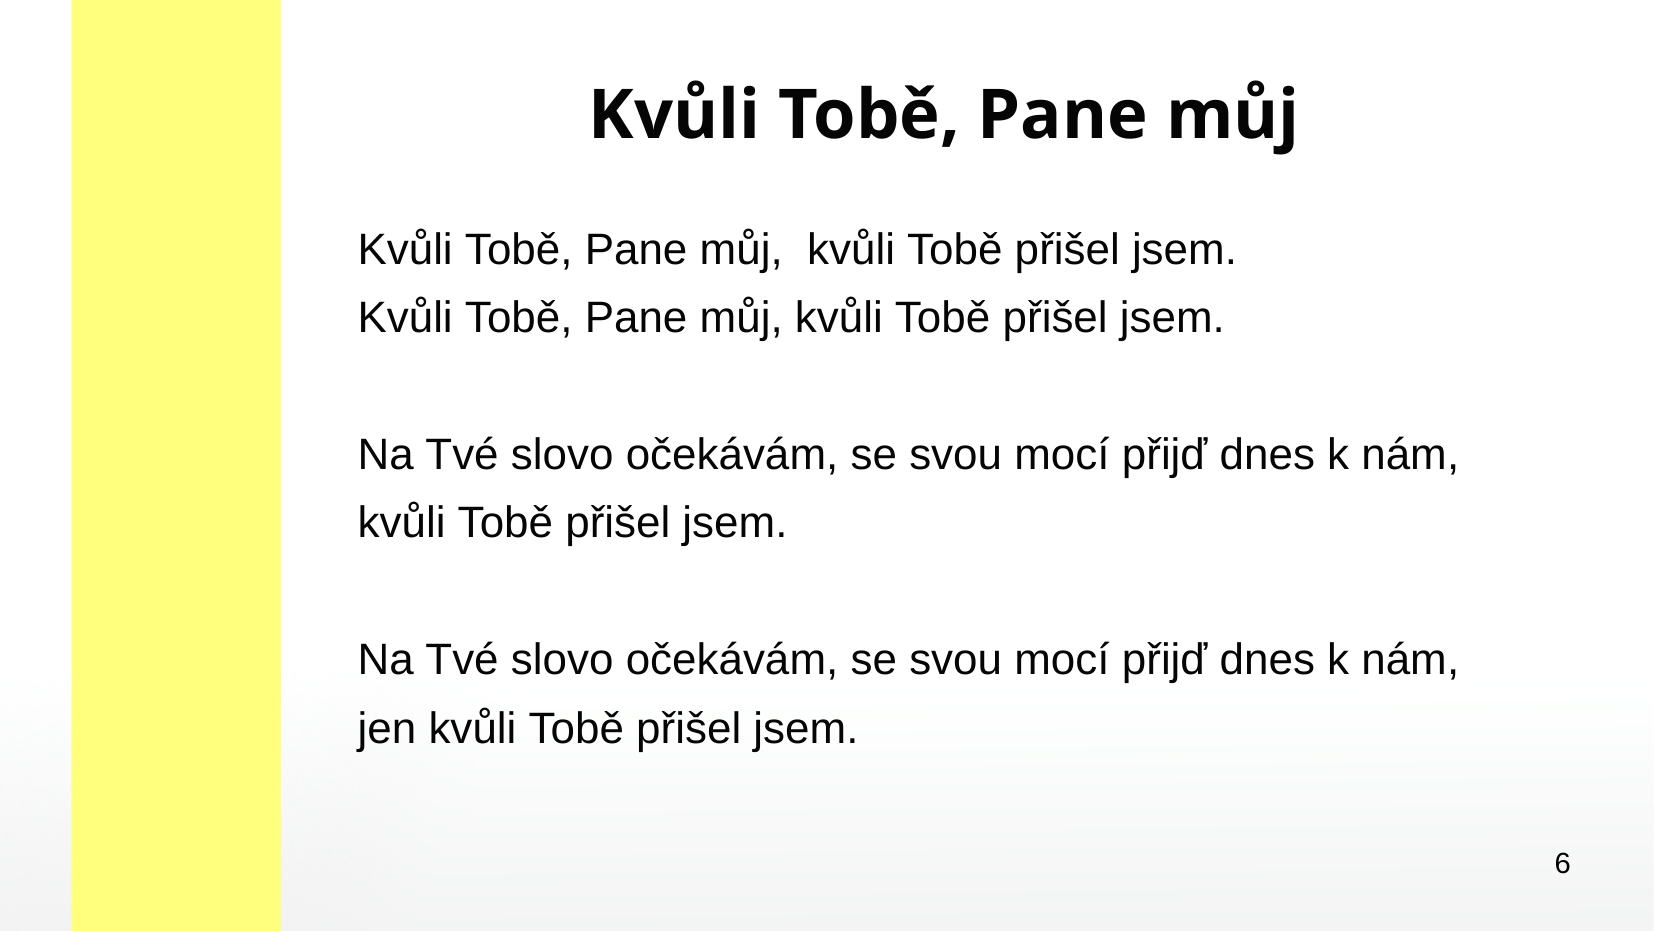

# Kvůli Tobě, Pane můj
Kvůli Tobě, Pane můj,  kvůli Tobě přišel jsem.
Kvůli Tobě, Pane můj, kvůli Tobě přišel jsem.
Na Tvé slovo očekávám, se svou mocí přijď dnes k nám,
kvůli Tobě přišel jsem.
Na Tvé slovo očekávám, se svou mocí přijď dnes k nám,
jen kvůli Tobě přišel jsem.
6